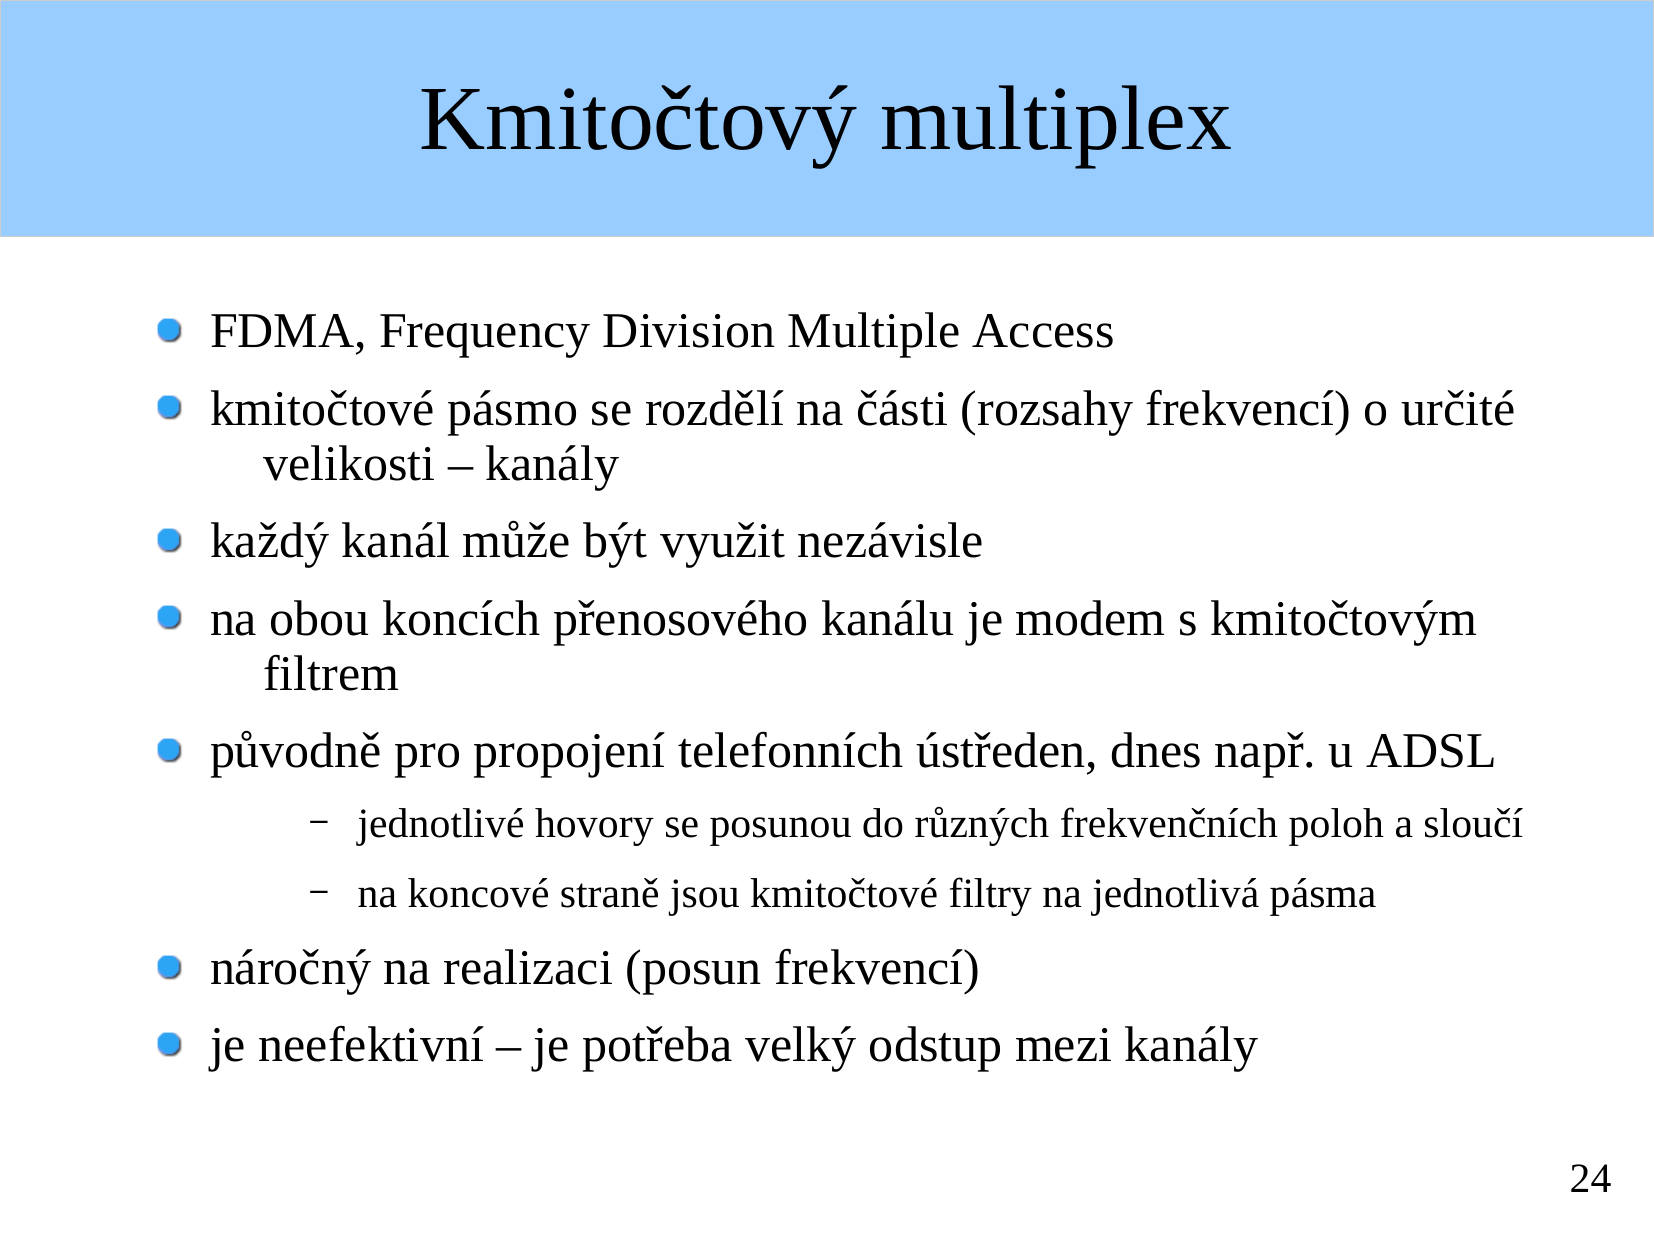

# Kmitočtový multiplex
FDMA, Frequency Division Multiple Access
kmitočtové pásmo se rozdělí na části (rozsahy frekvencí) o určité velikosti – kanály
každý kanál může být využit nezávisle
na obou koncích přenosového kanálu je modem s kmitočtovým filtrem
původně pro propojení telefonních ústředen, dnes např. u ADSL
jednotlivé hovory se posunou do různých frekvenčních poloh a sloučí
na koncové straně jsou kmitočtové filtry na jednotlivá pásma
náročný na realizaci (posun frekvencí)
je neefektivní – je potřeba velký odstup mezi kanály